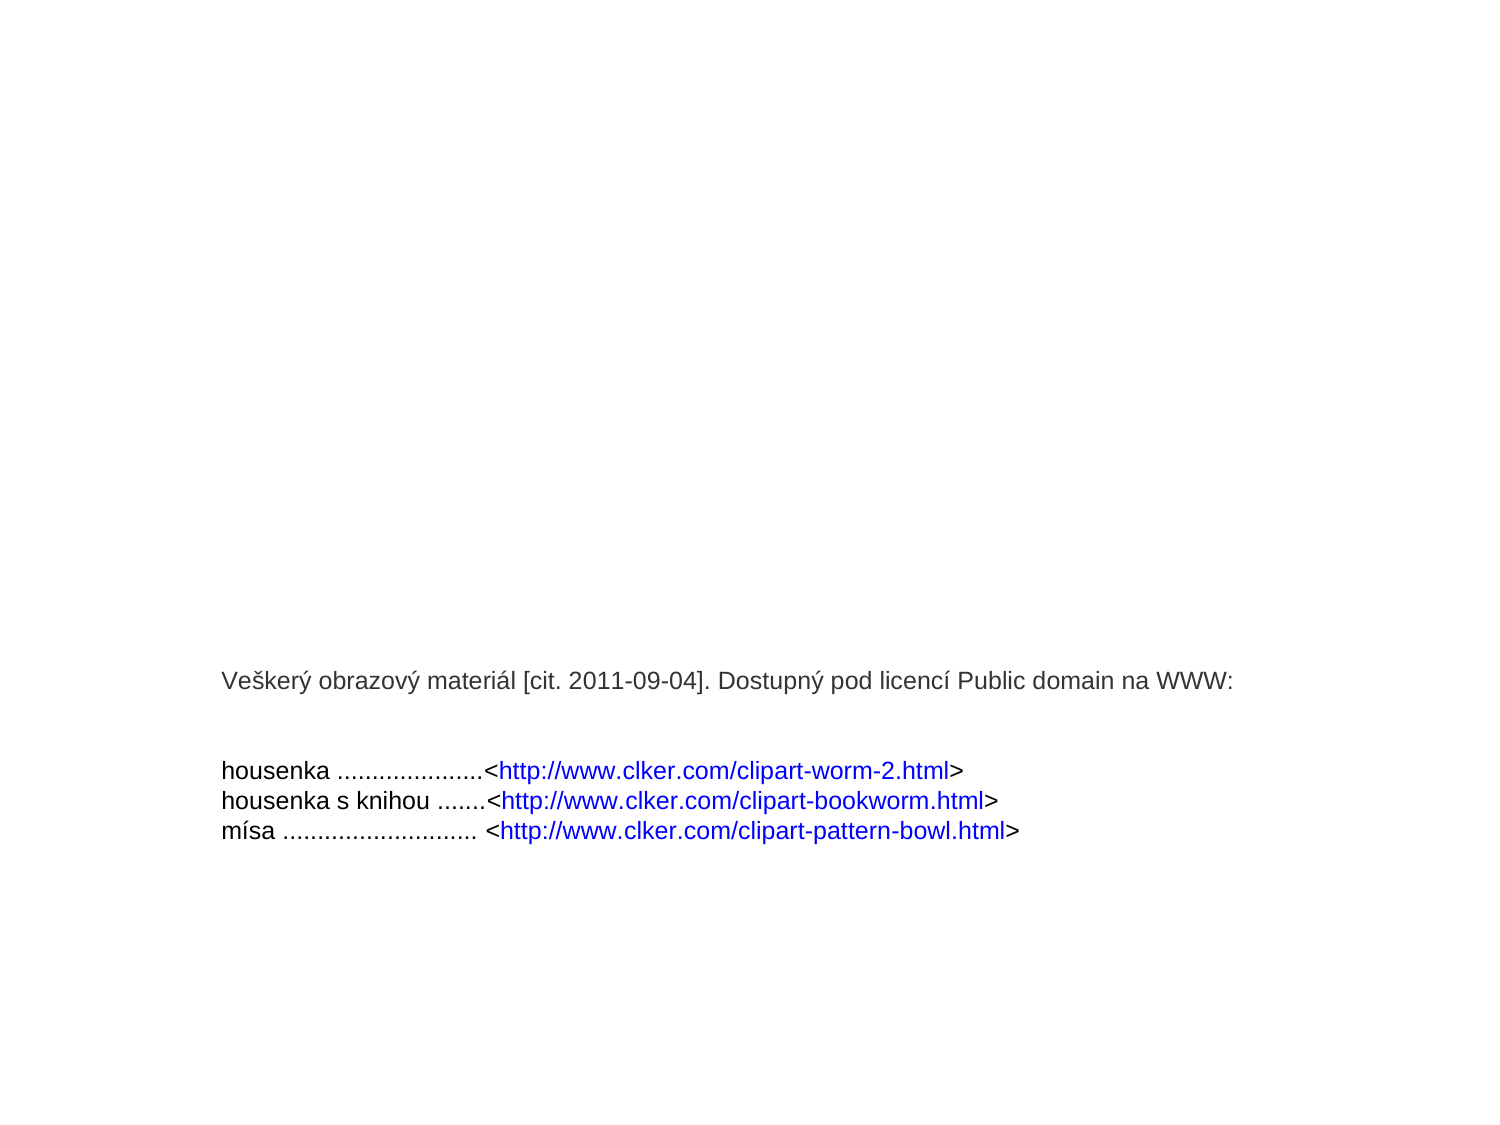

Veškerý obrazový materiál [cit. 2011-09-04]. Dostupný pod licencí Public domain na WWW:
housenka .....................<http://www.clker.com/clipart-worm-2.html>
housenka s knihou .......<http://www.clker.com/clipart-bookworm.html>
mísa ............................ <http://www.clker.com/clipart-pattern-bowl.html>